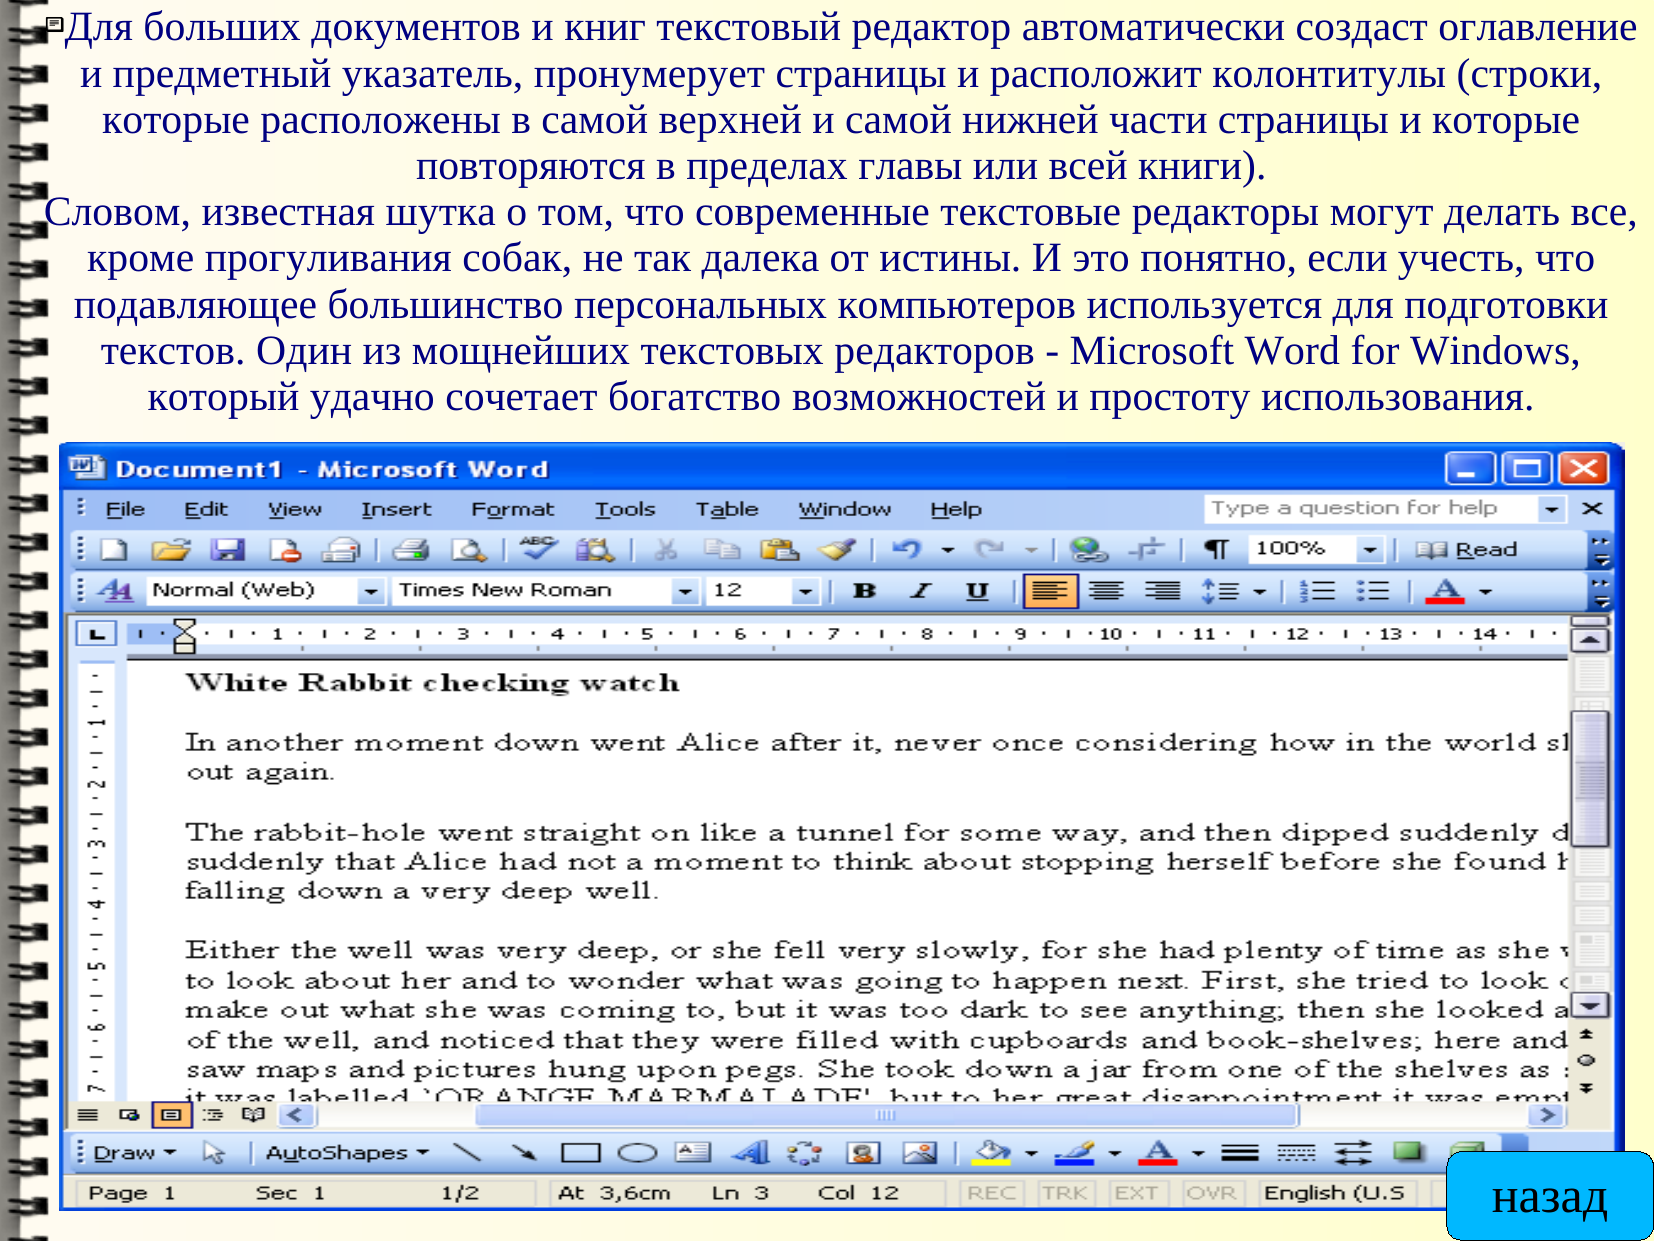

# Для больших документов и книг текстовый редактор автоматически создаст оглавление и предметный указатель, пронумерует страницы и расположит колонтитулы (строки, которые расположены в самой верхней и самой нижней части страницы и которые повторяются в пределах главы или всей книги). Словом, известная шутка о том, что современные текстовые редакторы могут делать все, кроме прогуливания собак, не так далека от истины. И это понятно, если учесть, что подавляющее большинство персональных компьютеров используется для подготовки текстов. Один из мощнейших текстовых редакторов - Microsoft Word for Windows, который удачно сочетает богатство возможностей и простоту использования.
назад